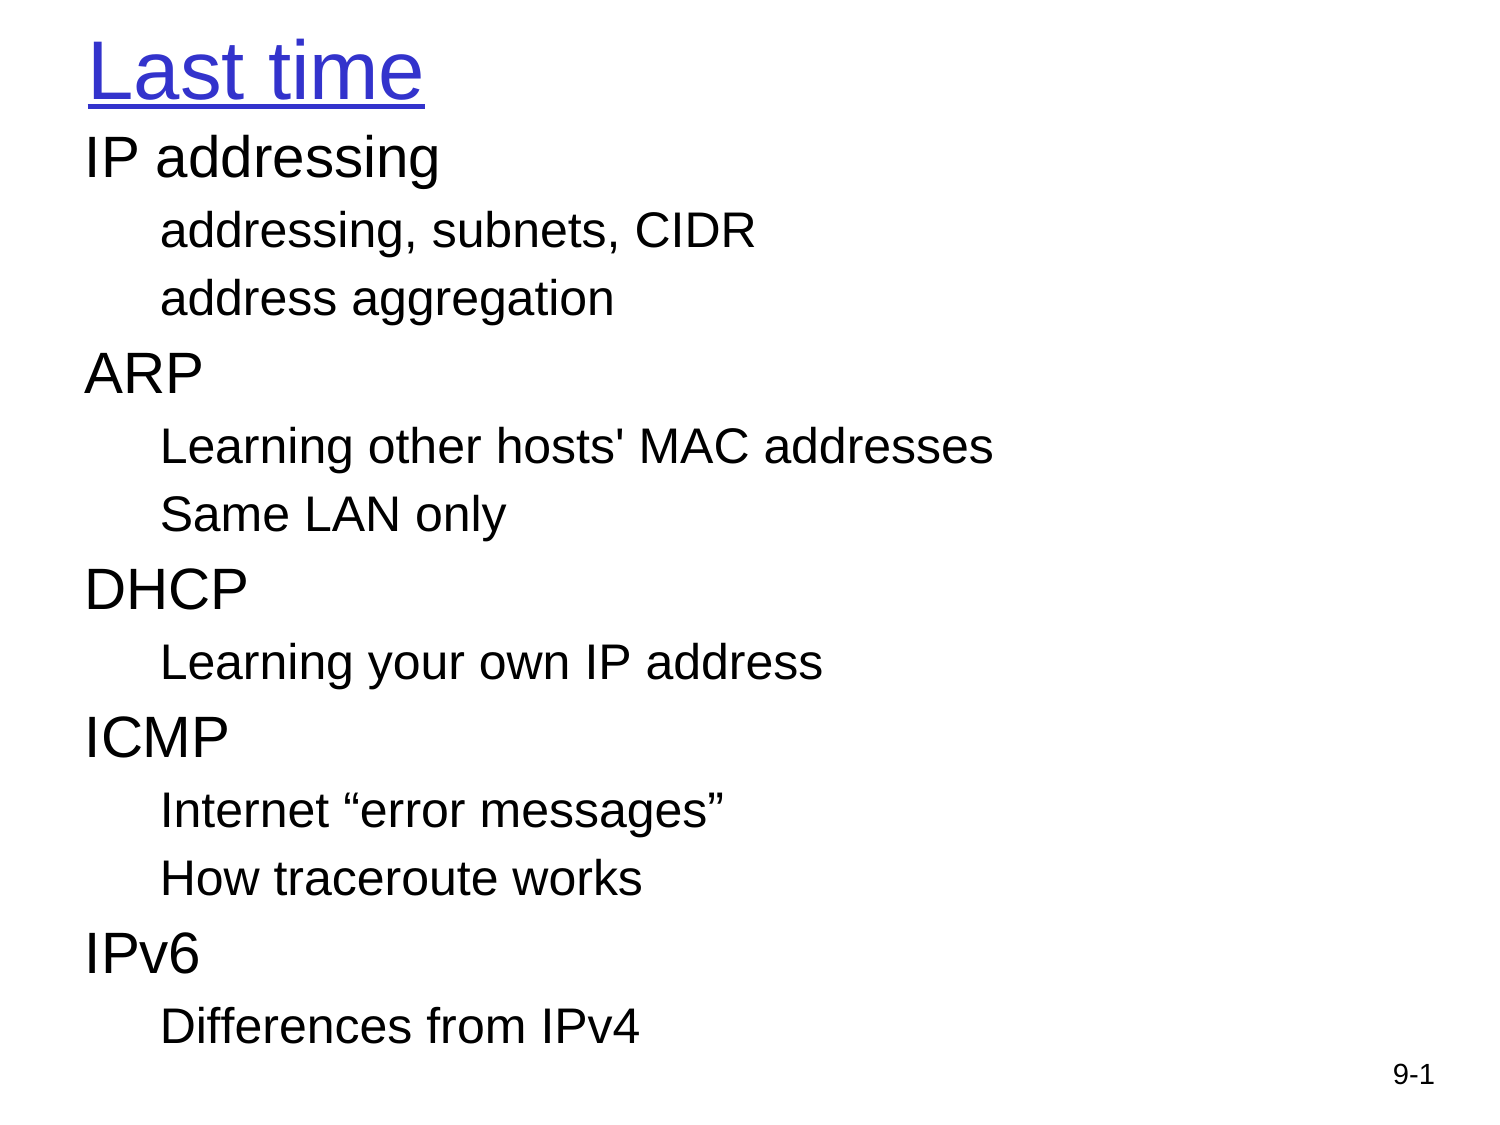

# Last time
IP addressing
addressing, subnets, CIDR
address aggregation
ARP
Learning other hosts' MAC addresses
Same LAN only
DHCP
Learning your own IP address
ICMP
Internet “error messages”
How traceroute works
IPv6
Differences from IPv4
1